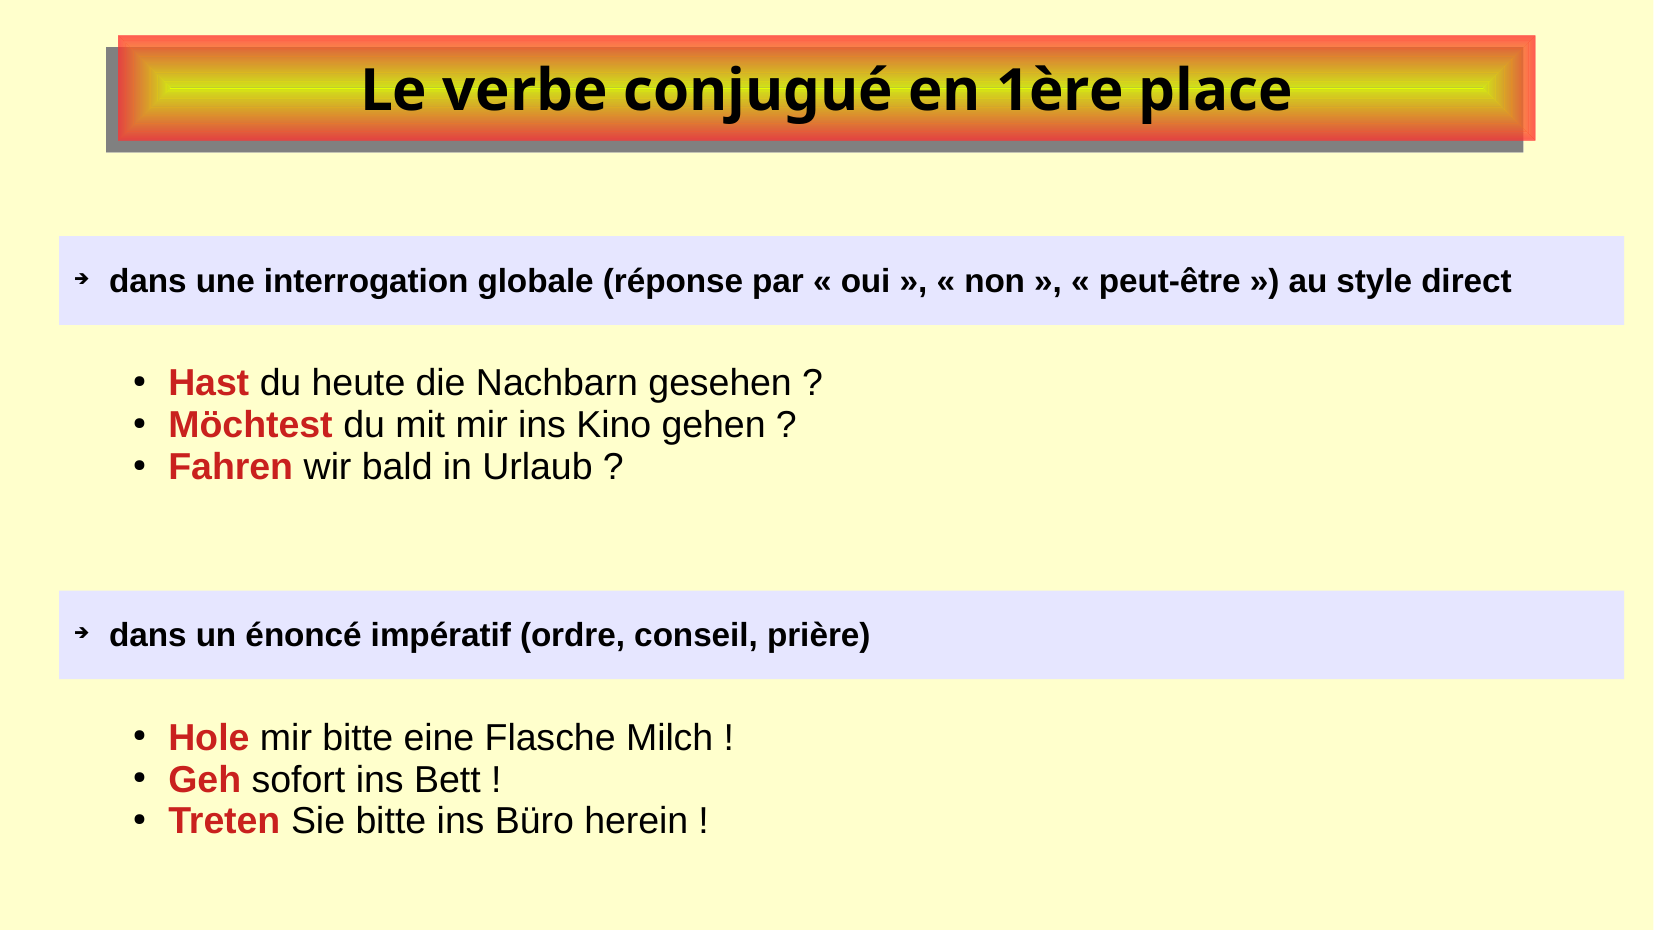

Le verbe conjugué en 1ère place
dans une interrogation globale (réponse par « oui », « non », « peut-être ») au style direct
Hast du heute die Nachbarn gesehen ?
Möchtest du mit mir ins Kino gehen ?
Fahren wir bald in Urlaub ?
dans un énoncé impératif (ordre, conseil, prière)
Hole mir bitte eine Flasche Milch !
Geh sofort ins Bett !
Treten Sie bitte ins Büro herein !